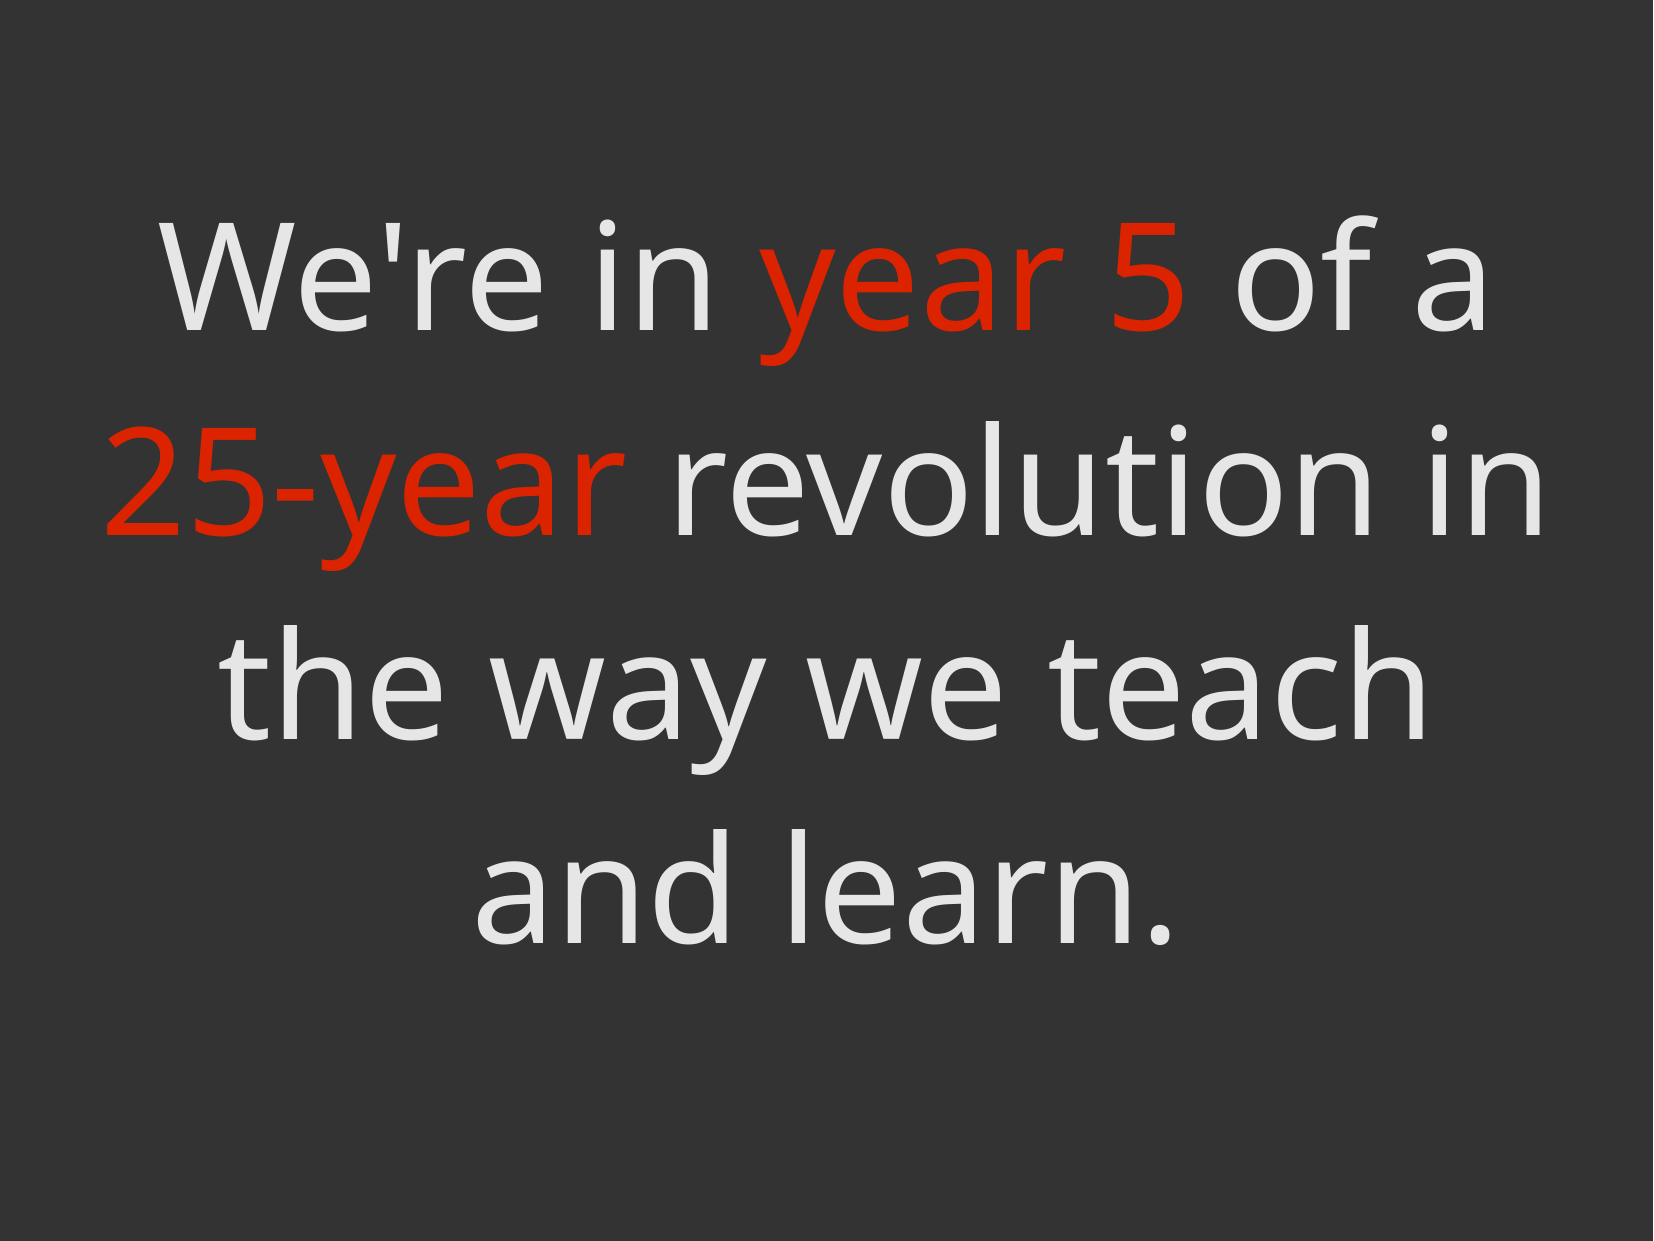

# We're in year 5 of a 25-year revolution in the way we teach and learn.